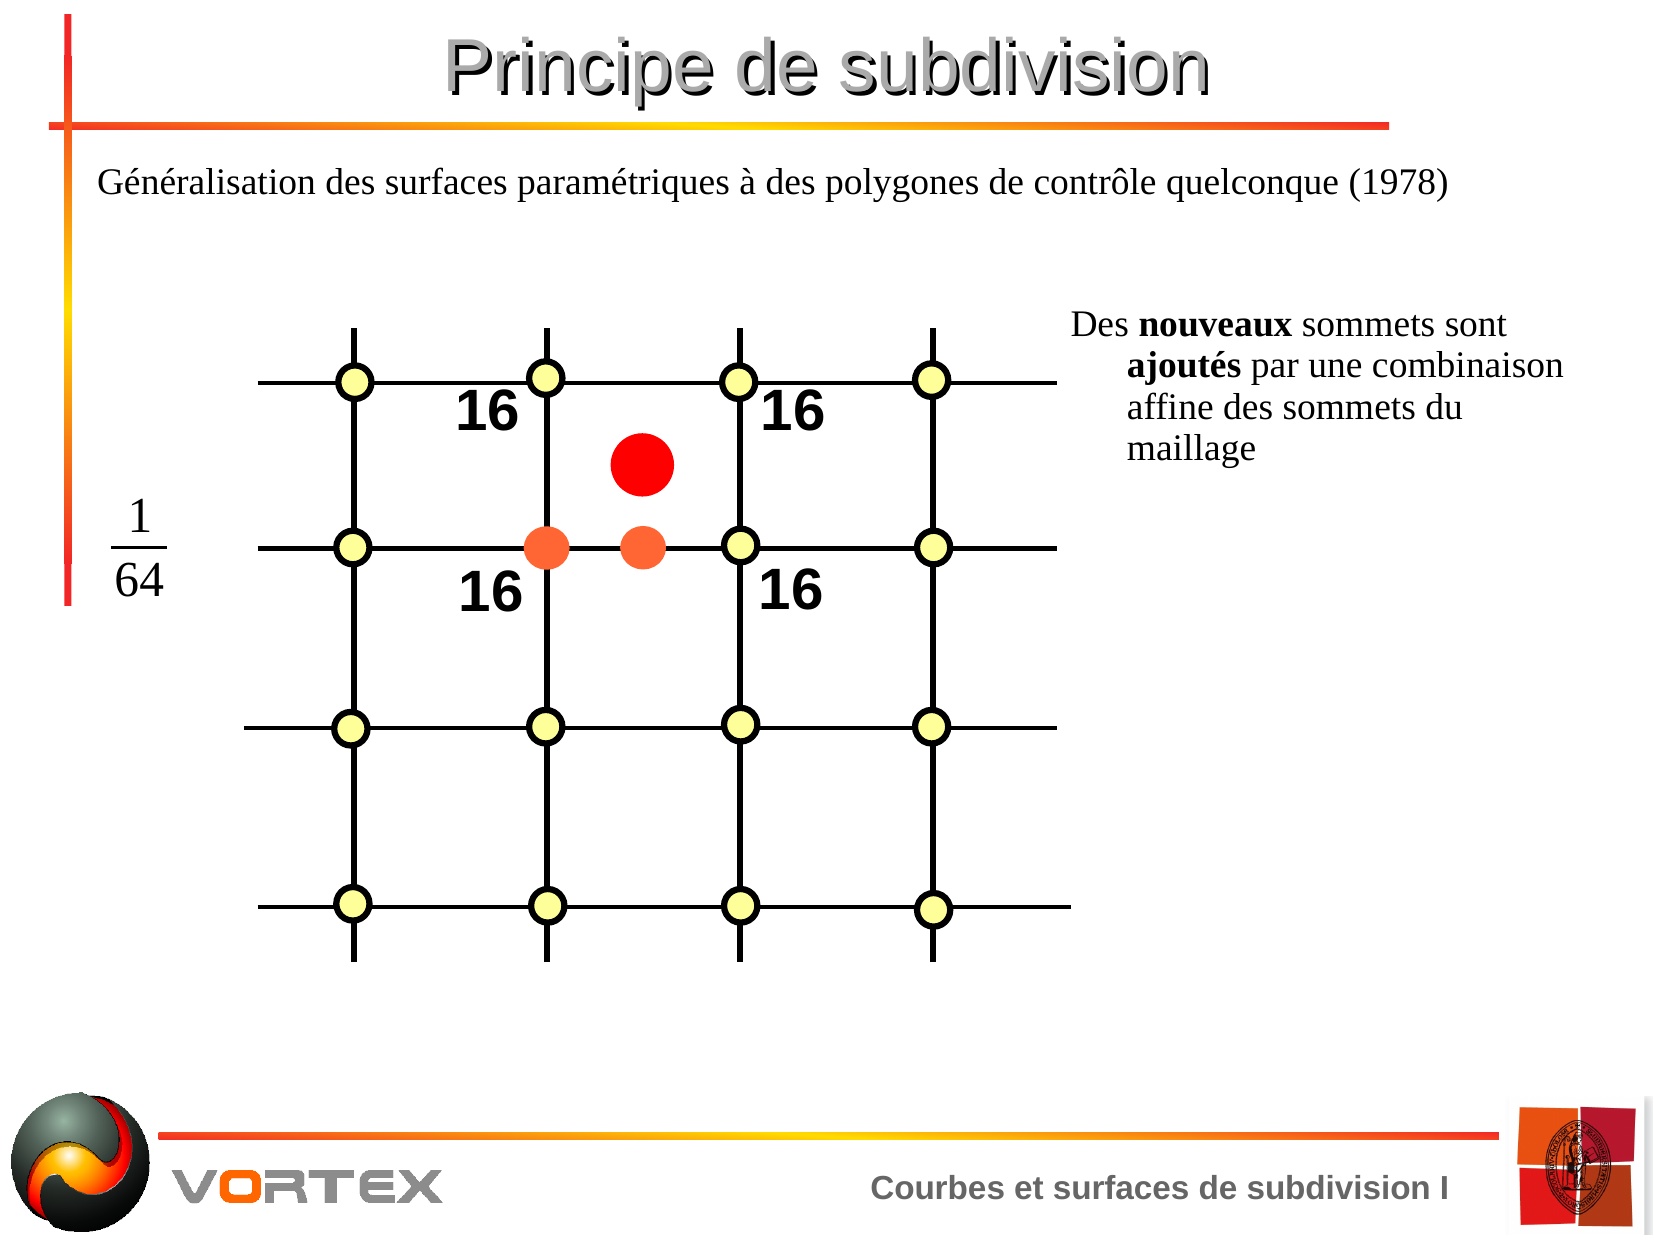

# Principe de subdivision
Généralisation des surfaces paramétriques à des polygones de contrôle quelconque (1978)
Des nouveaux sommets sont ajoutés par une combinaison affine des sommets du maillage
16
16
16
16